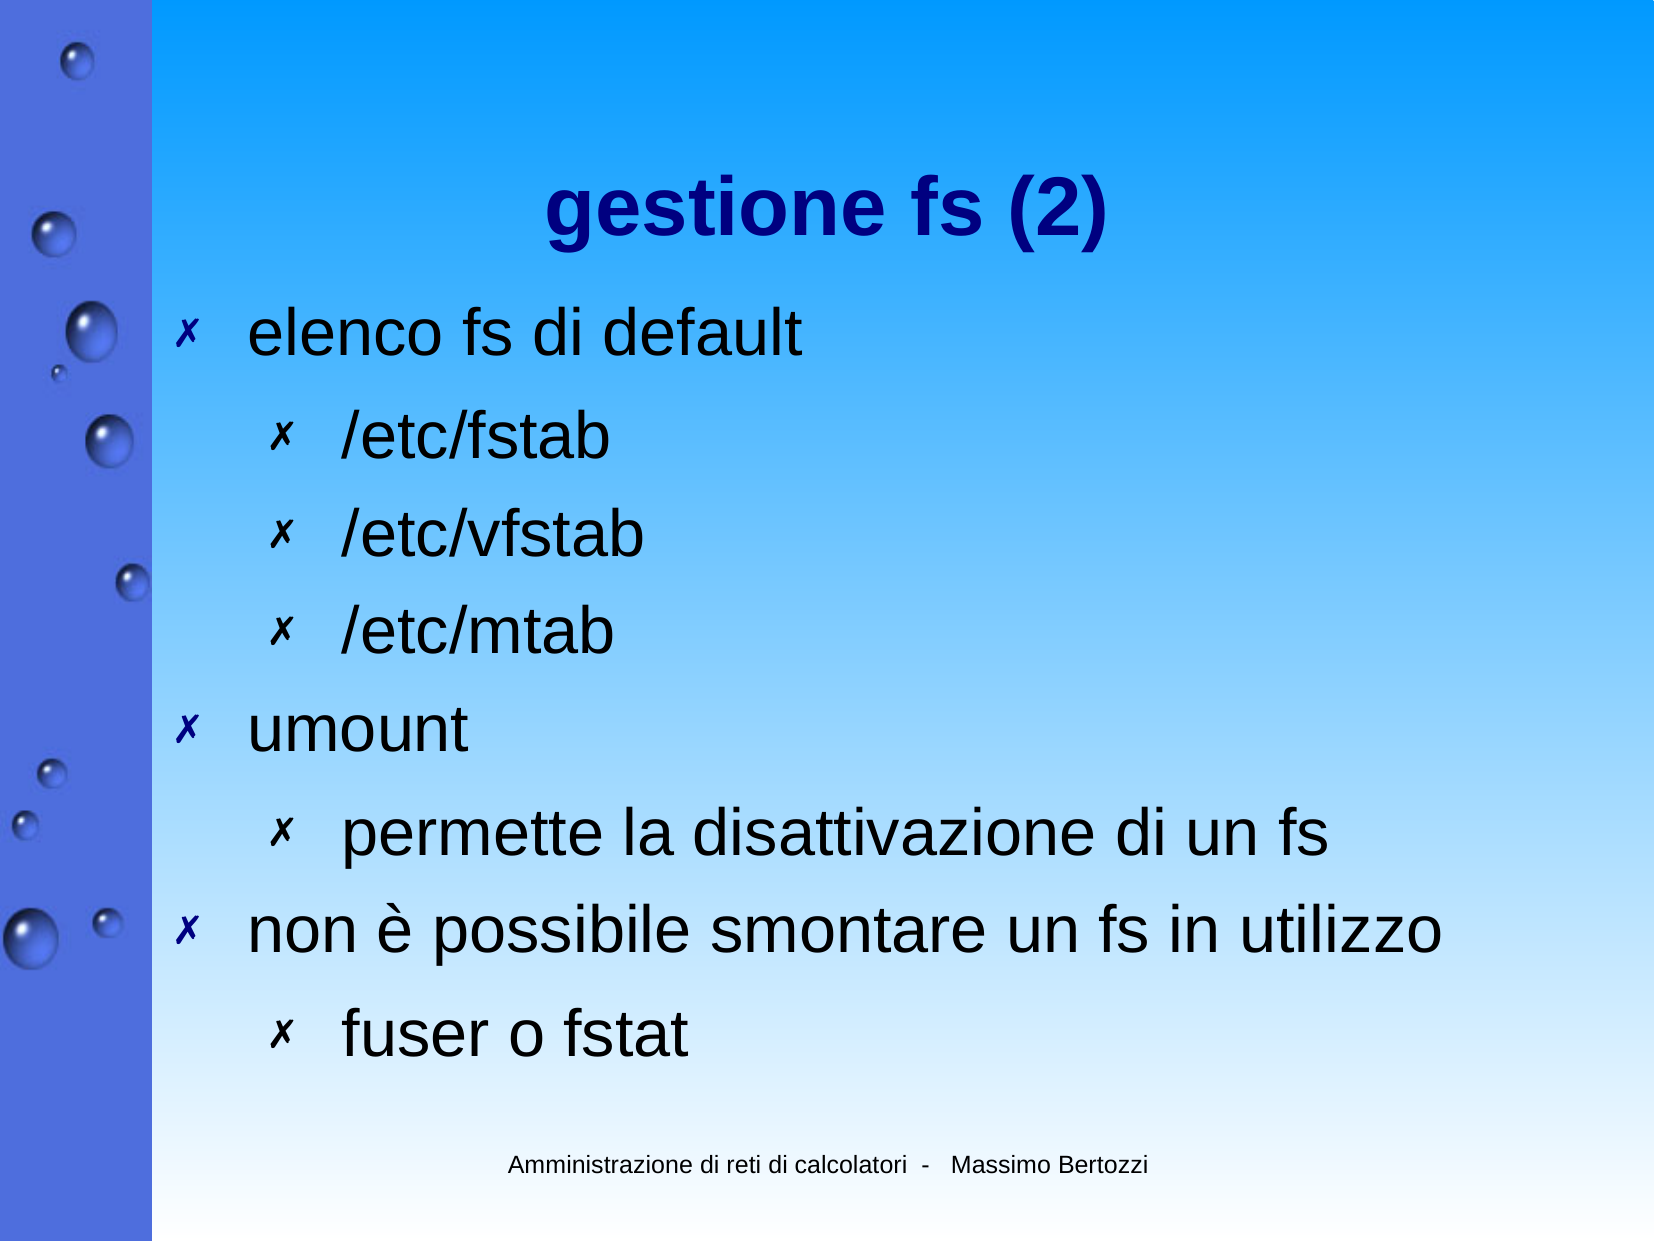

# gestione fs (2)
elenco fs di default
/etc/fstab
/etc/vfstab
/etc/mtab
umount
permette la disattivazione di un fs
non è possibile smontare un fs in utilizzo
fuser o fstat